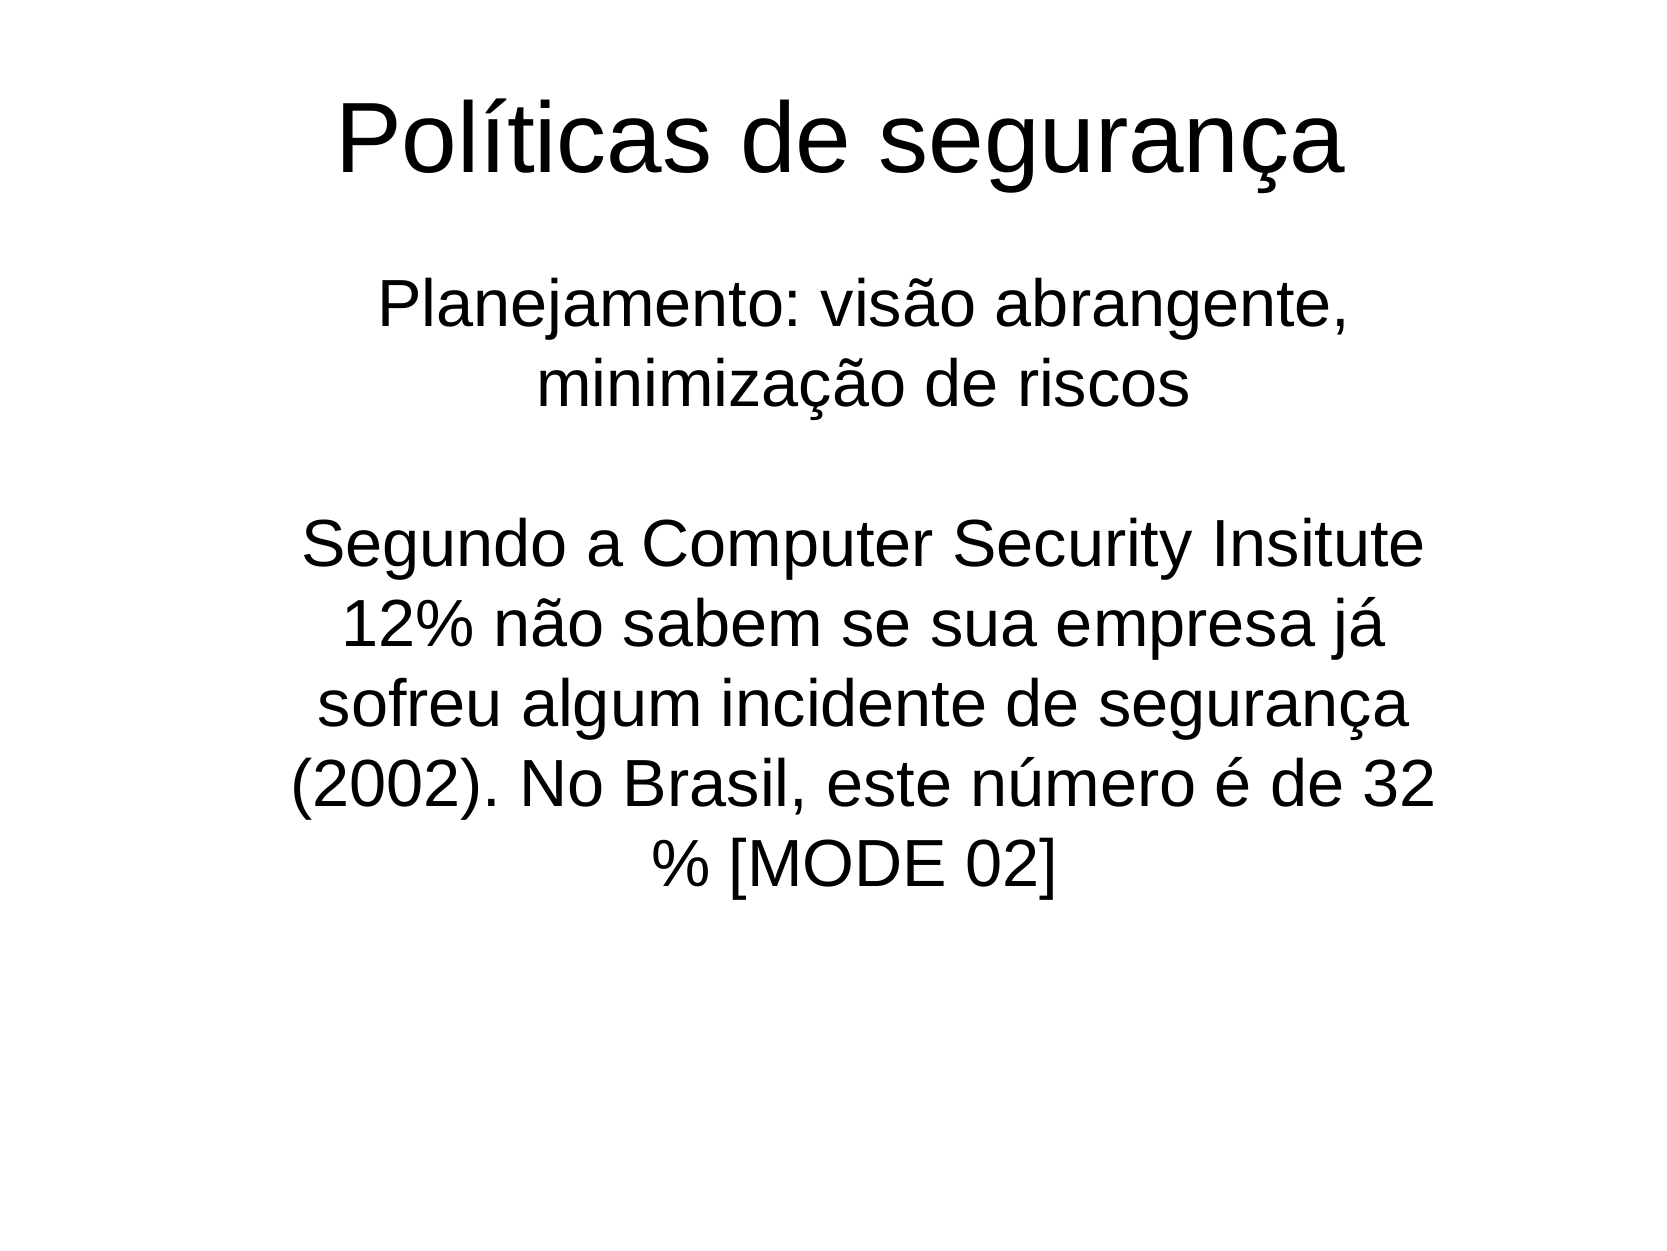

# Políticas de segurança
Planejamento: visão abrangente, minimização de riscos
Segundo a Computer Security Insitute 12% não sabem se sua empresa já sofreu algum incidente de segurança (2002). No Brasil, este número é de 32 % [MODE 02]